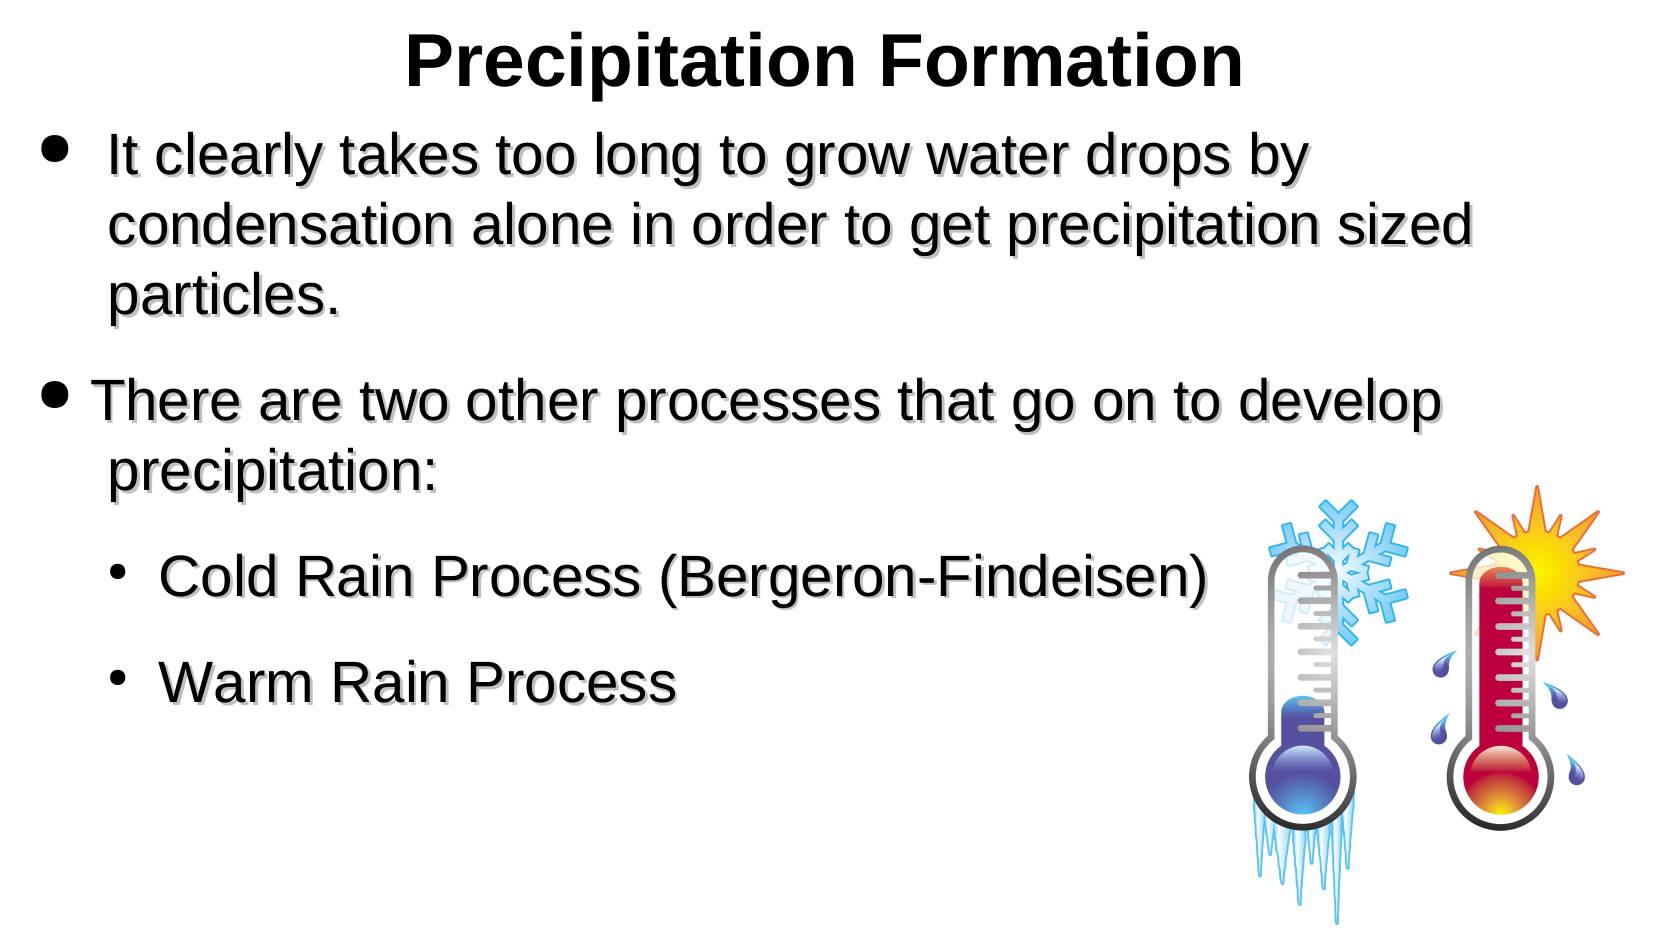

# Precipitation Formation
 It clearly takes too long to grow water drops by condensation alone in order to get precipitation sized particles.
 There are two other processes that go on to develop precipitation:
 Cold Rain Process (Bergeron-Findeisen)
 Warm Rain Process